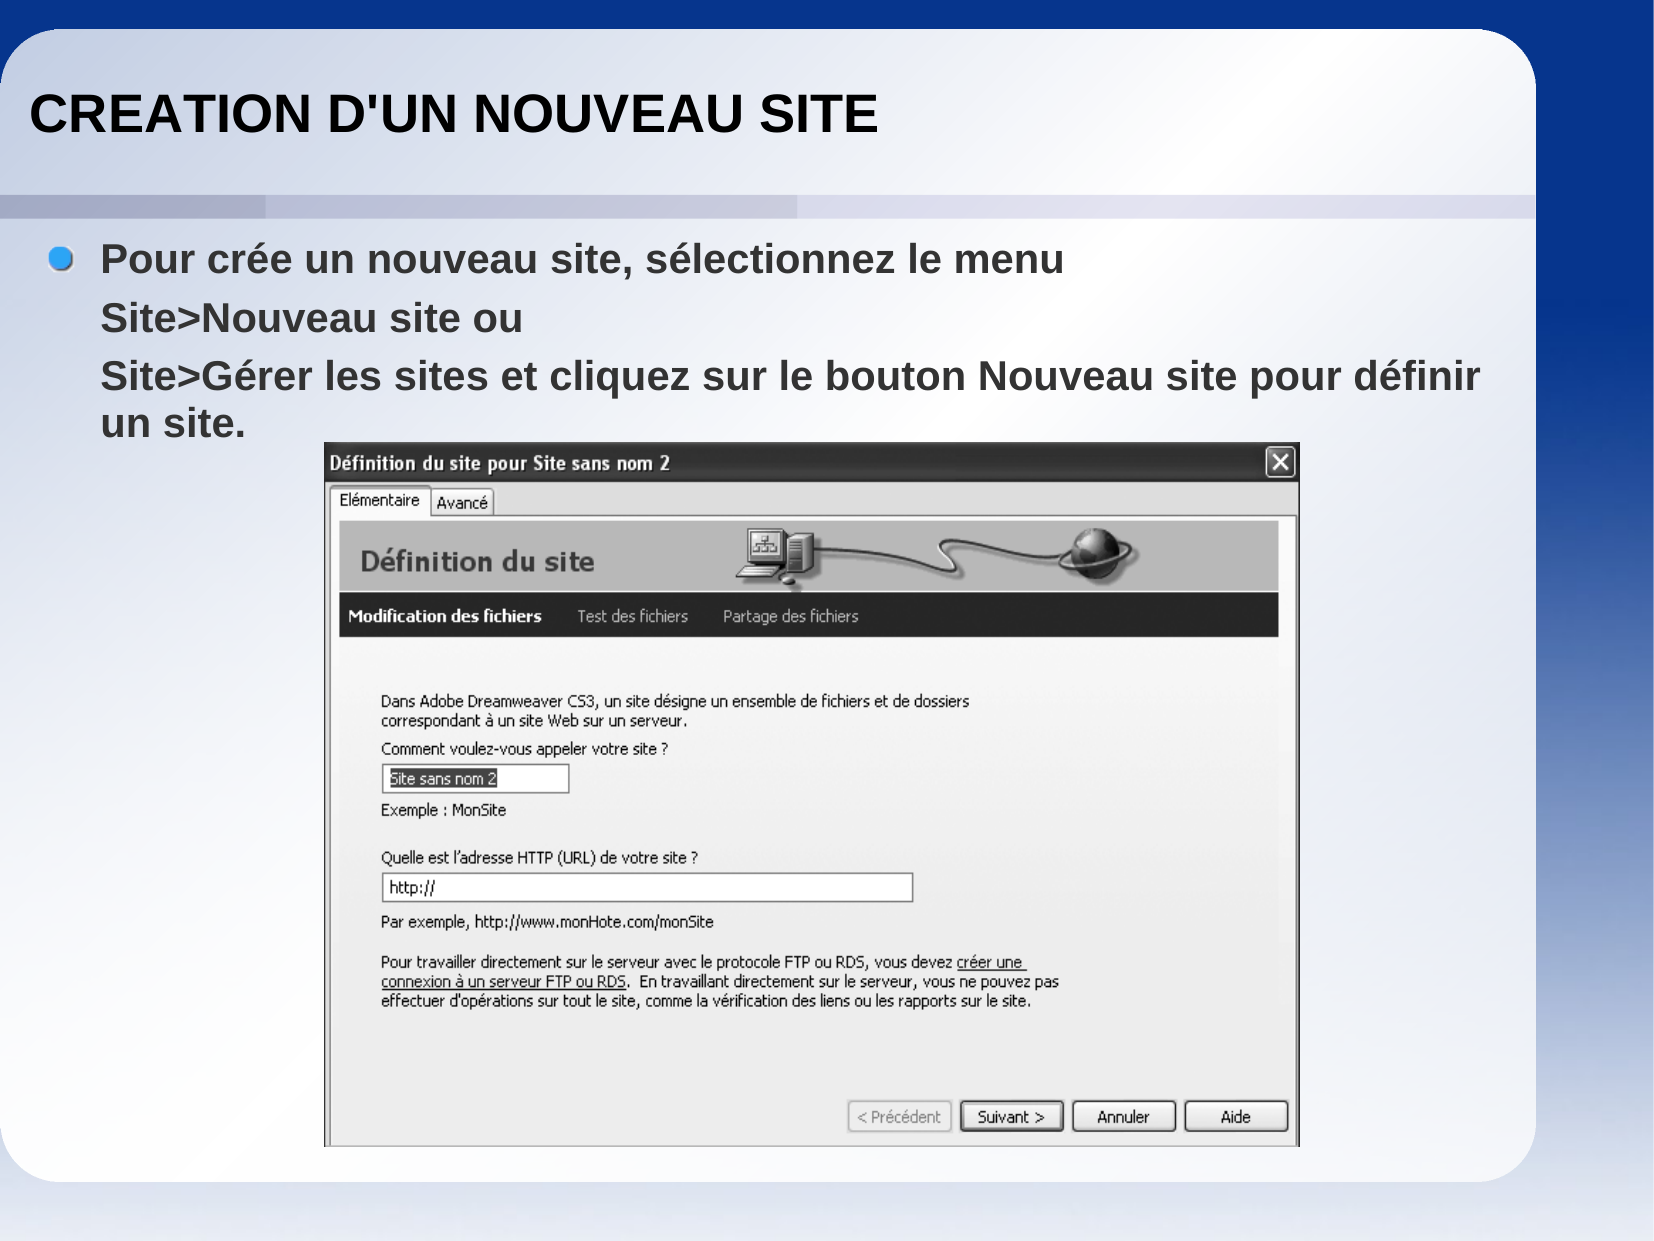

# CREATION D'UN NOUVEAU SITE
Pour crée un nouveau site, sélectionnez le menu
Site>Nouveau site ou
Site>Gérer les sites et cliquez sur le bouton Nouveau site pour définir un site.